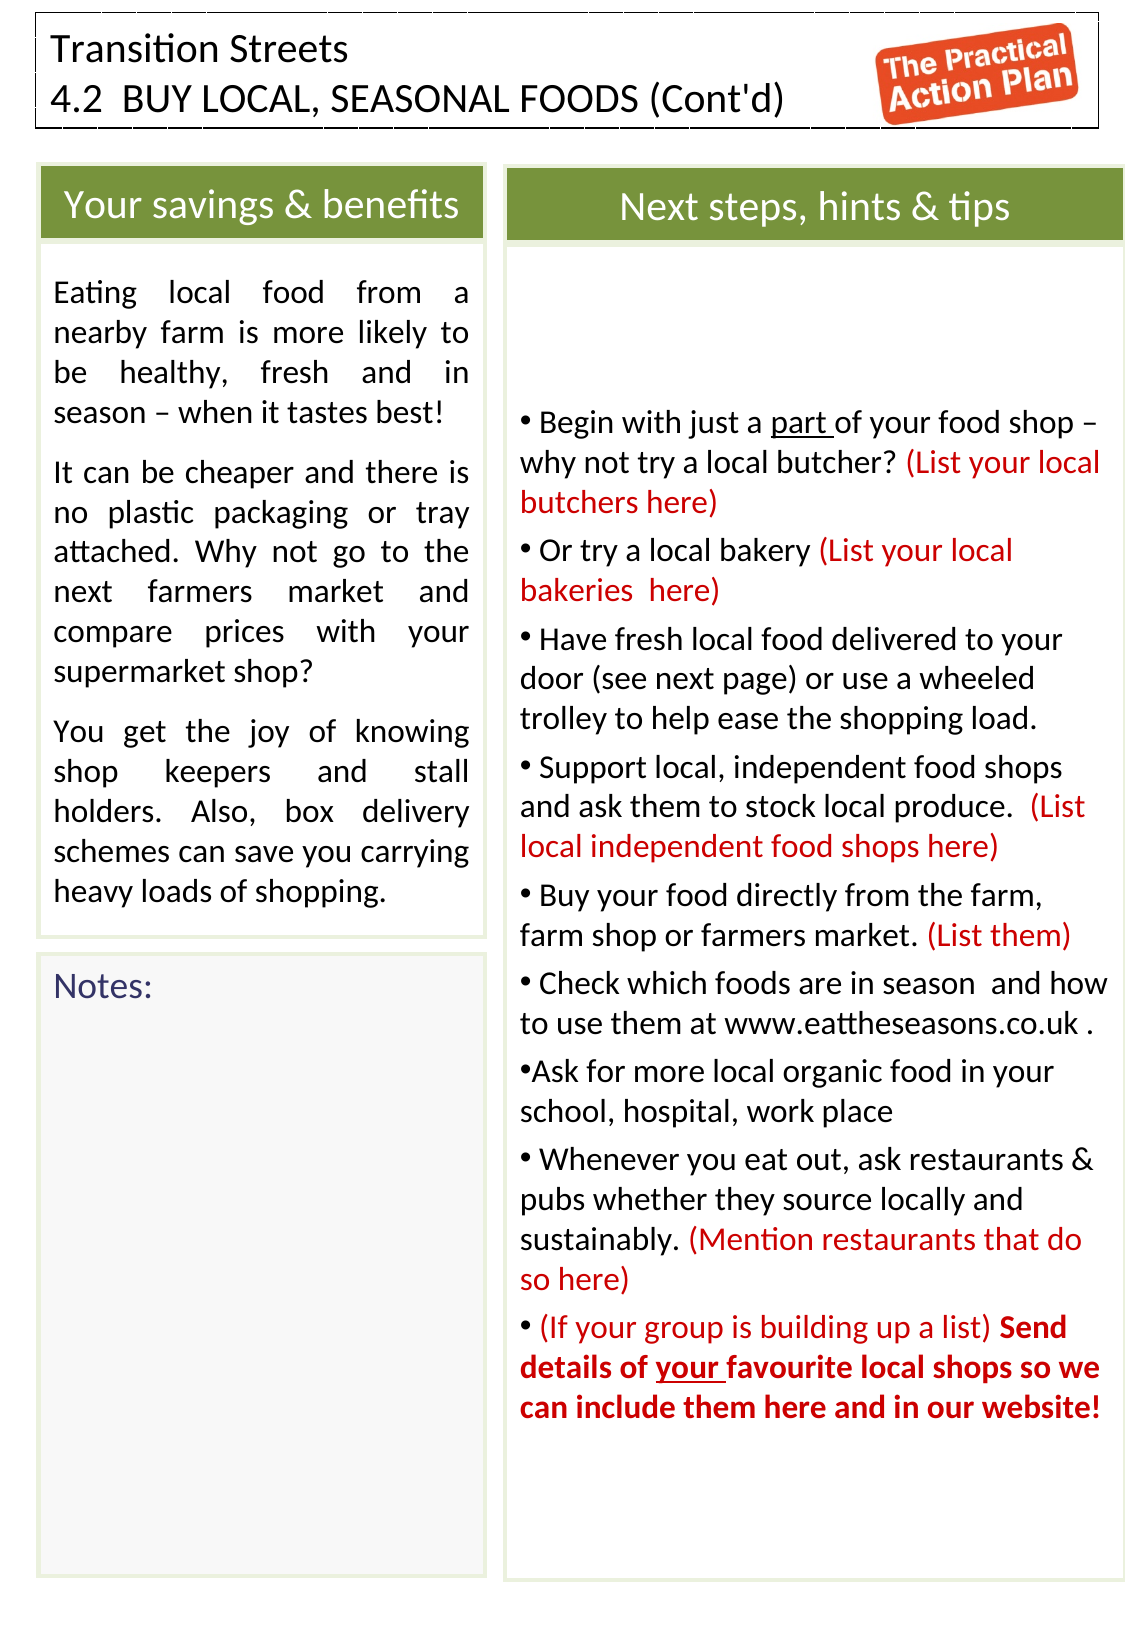

Transition Streets
4.2 BUY LOCAL, SEASONAL FOODS (Cont'd)
Your savings & benefits
Next steps, hints & tips
Eating local food from a nearby farm is more likely to be healthy, fresh and in season – when it tastes best!
It can be cheaper and there is no plastic packaging or tray attached. Why not go to the next farmers market and compare prices with your supermarket shop?
You get the joy of knowing shop keepers and stall holders. Also, box delivery schemes can save you carrying heavy loads of shopping.
 Begin with just a part of your food shop – why not try a local butcher? (List your local butchers here)
 Or try a local bakery (List your local bakeries here)
 Have fresh local food delivered to your door (see next page) or use a wheeled trolley to help ease the shopping load.
 Support local, independent food shops and ask them to stock local produce. (List local independent food shops here)
 Buy your food directly from the farm, farm shop or farmers market. (List them)
 Check which foods are in season and how to use them at www.eattheseasons.co.uk .
Ask for more local organic food in your school, hospital, work place
 Whenever you eat out, ask restaurants & pubs whether they source locally and sustainably. (Mention restaurants that do so here)
 (If your group is building up a list) Send details of your favourite local shops so we can include them here and in our website!
Notes: